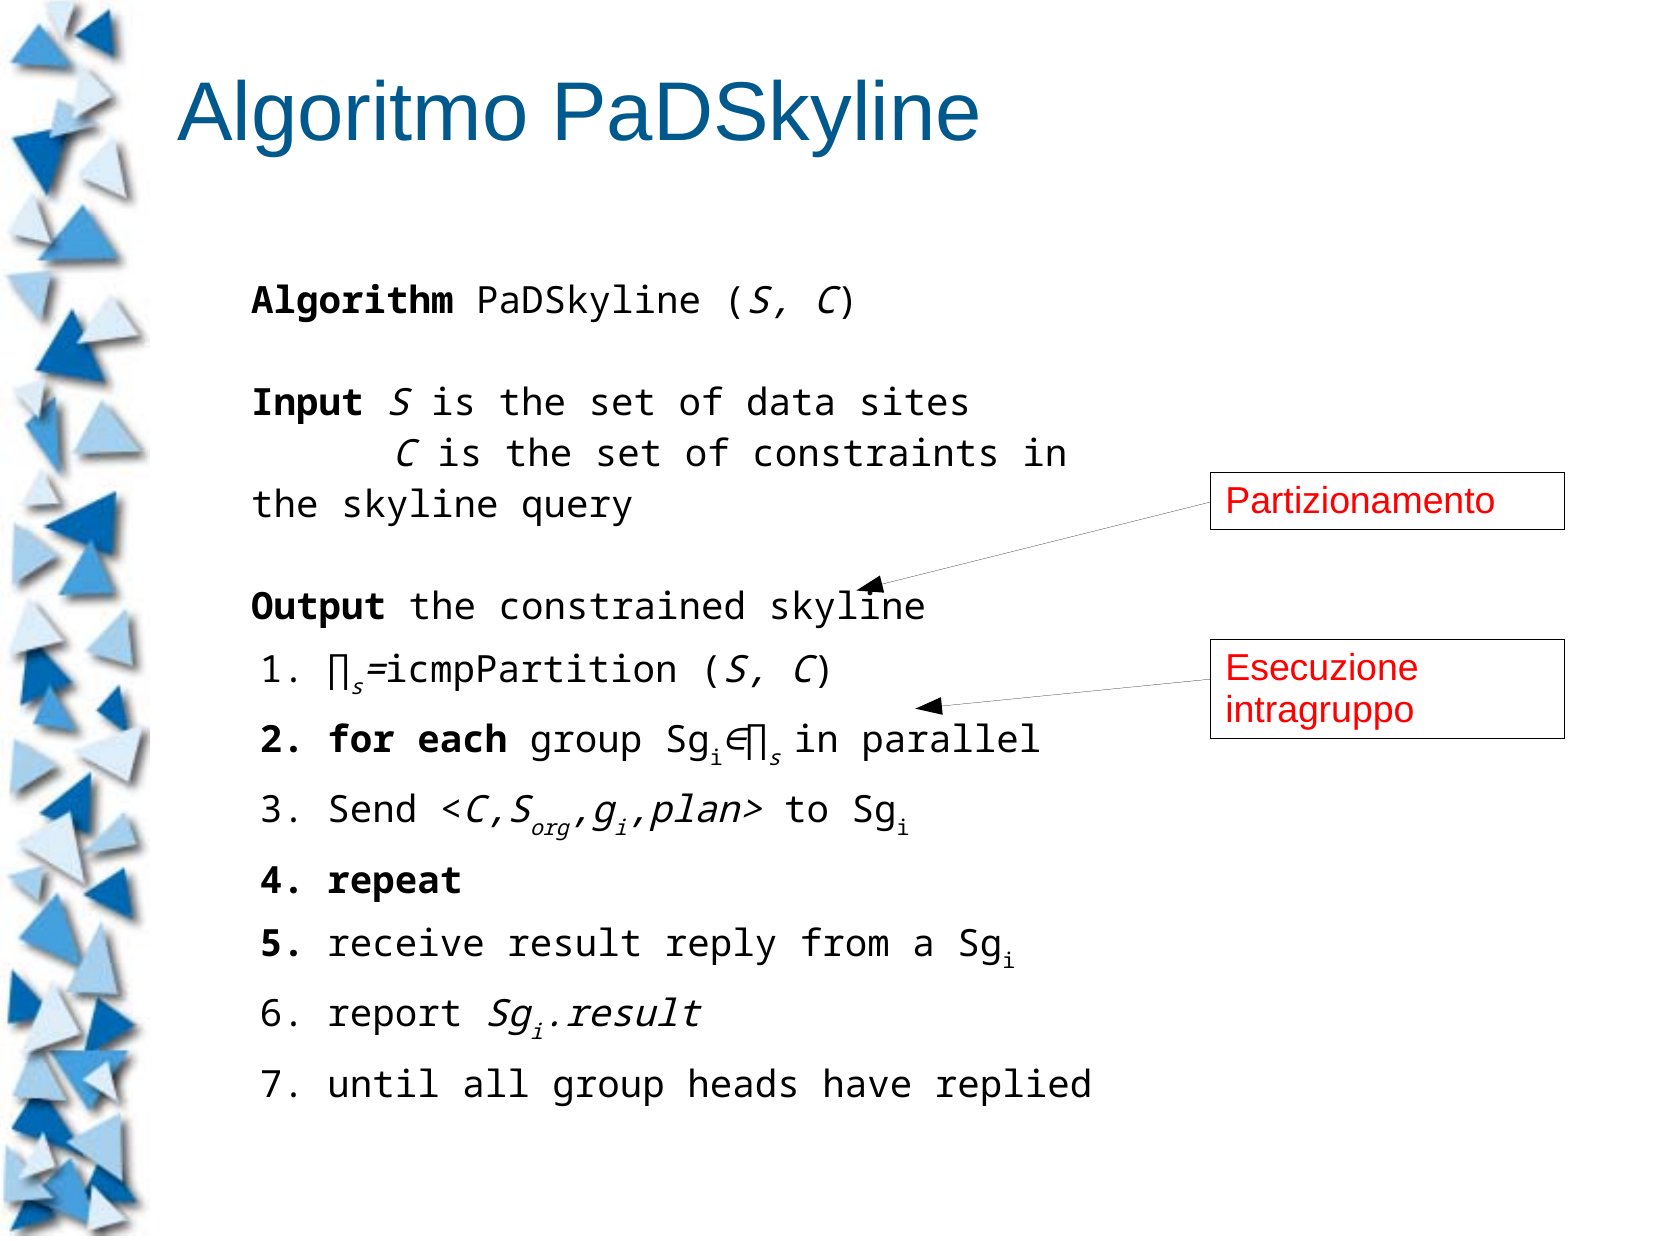

# Algoritmo PaDSkyline
Algorithm PaDSkyline (S, C)
Input S is the set of data sites
	 C is the set of constraints in the skyline query
Output the constrained skyline
 ∏s=icmpPartition (S, C)
 for each group Sgi∈∏s in parallel
 Send <C,Sorg,gi,plan> to Sgi
 repeat
 receive result reply from a Sgi
 report Sgi.result
 until all group heads have replied
Partizionamento
Esecuzione intragruppo